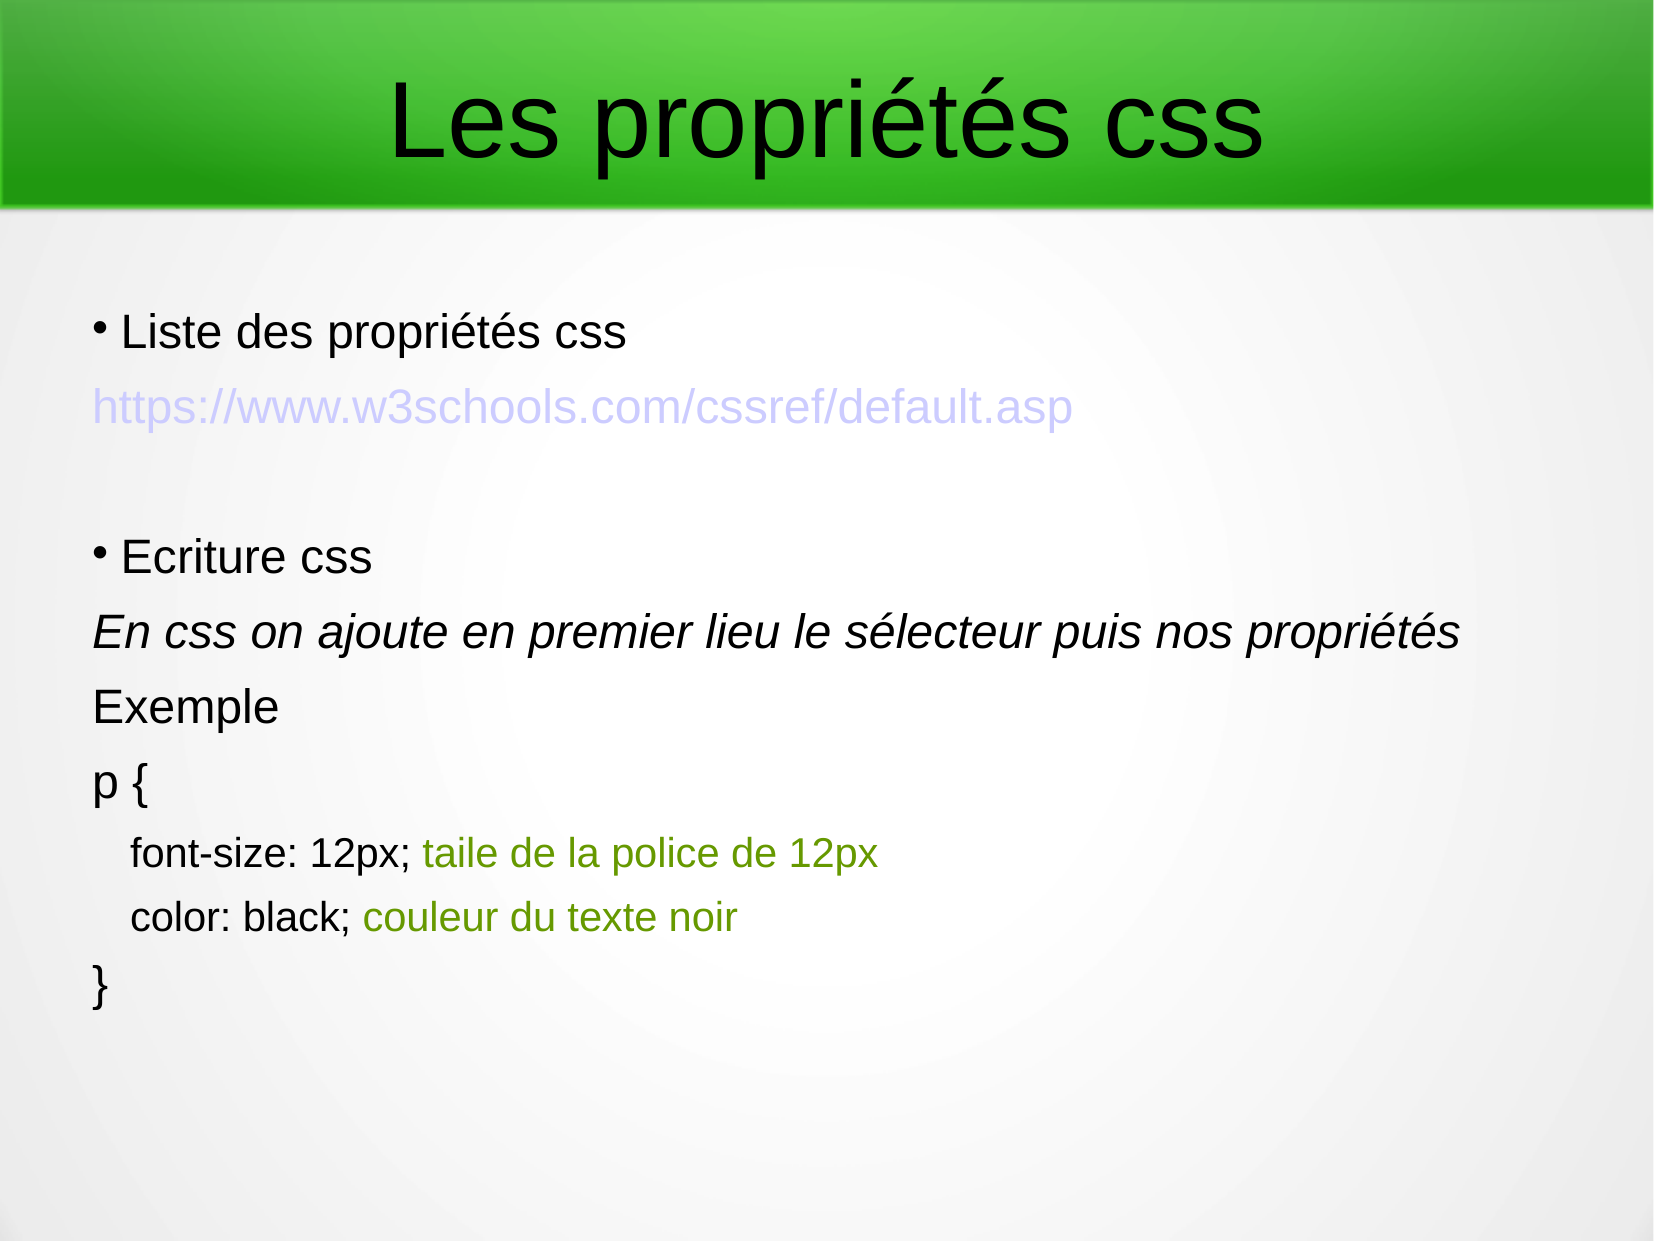

# Les propriétés css
Liste des propriétés css
https://www.w3schools.com/cssref/default.asp
Ecriture css
En css on ajoute en premier lieu le sélecteur puis nos propriétés
Exemple
p {
font-size: 12px; taile de la police de 12px
color: black; couleur du texte noir
}